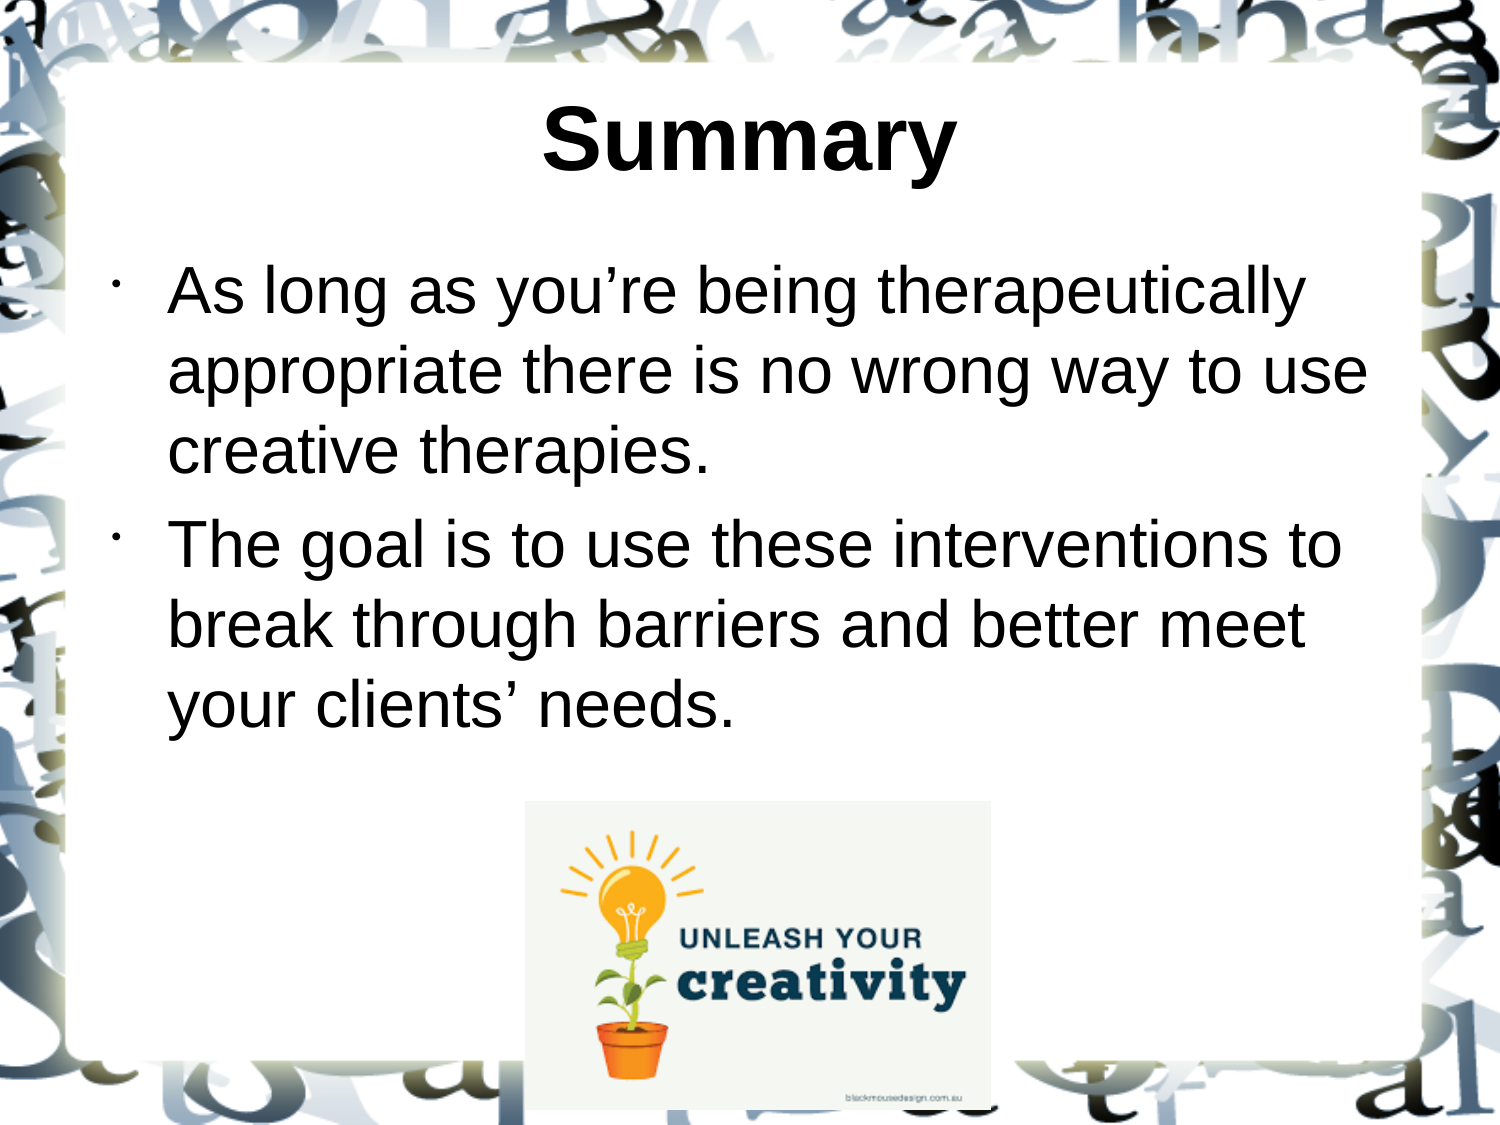

# Summary
As long as you’re being therapeutically appropriate there is no wrong way to use creative therapies.
The goal is to use these interventions to break through barriers and better meet your clients’ needs.